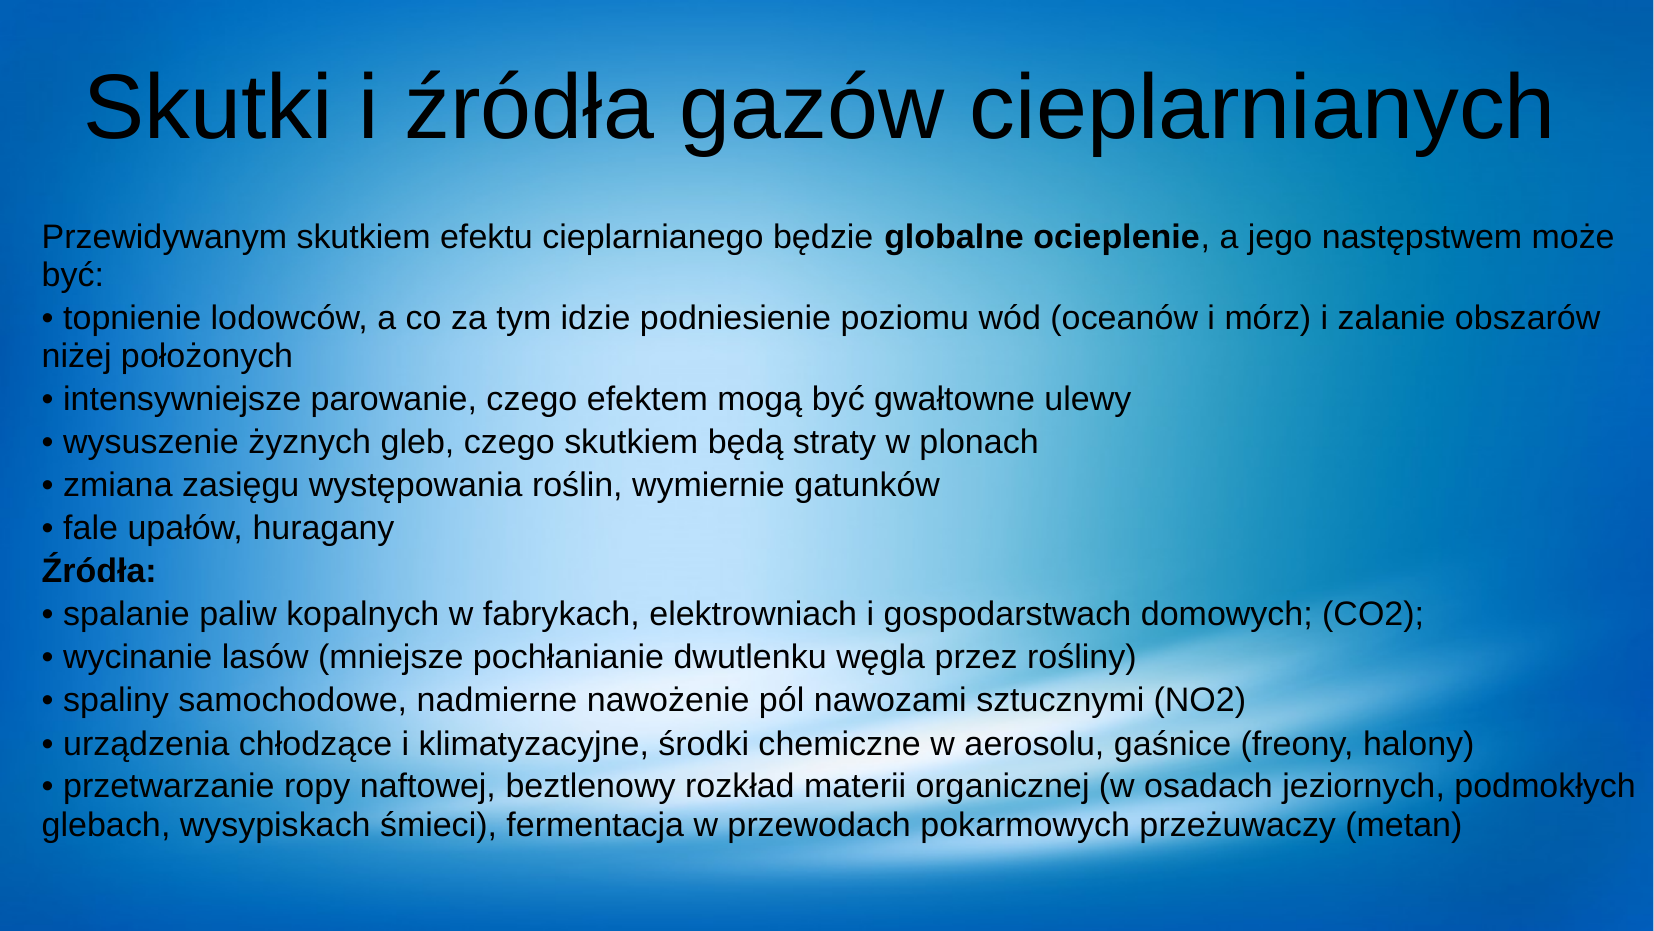

# Skutki i źródła gazów cieplarnianych
Przewidywanym skutkiem efektu cieplarnianego będzie globalne ocieplenie, a jego następstwem może być:
• topnienie lodowców, a co za tym idzie podniesienie poziomu wód (oceanów i mórz) i zalanie obszarów niżej położonych
• intensywniejsze parowanie, czego efektem mogą być gwałtowne ulewy
• wysuszenie żyznych gleb, czego skutkiem będą straty w plonach
• zmiana zasięgu występowania roślin, wymiernie gatunków
• fale upałów, huragany
Źródła:
• spalanie paliw kopalnych w fabrykach, elektrowniach i gospodarstwach domowych; (CO2);
• wycinanie lasów (mniejsze pochłanianie dwutlenku węgla przez rośliny)
• spaliny samochodowe, nadmierne nawożenie pól nawozami sztucznymi (NO2)
• urządzenia chłodzące i klimatyzacyjne, środki chemiczne w aerosolu, gaśnice (freony, halony)
• przetwarzanie ropy naftowej, beztlenowy rozkład materii organicznej (w osadach jeziornych, podmokłych glebach, wysypiskach śmieci), fermentacja w przewodach pokarmowych przeżuwaczy (metan)